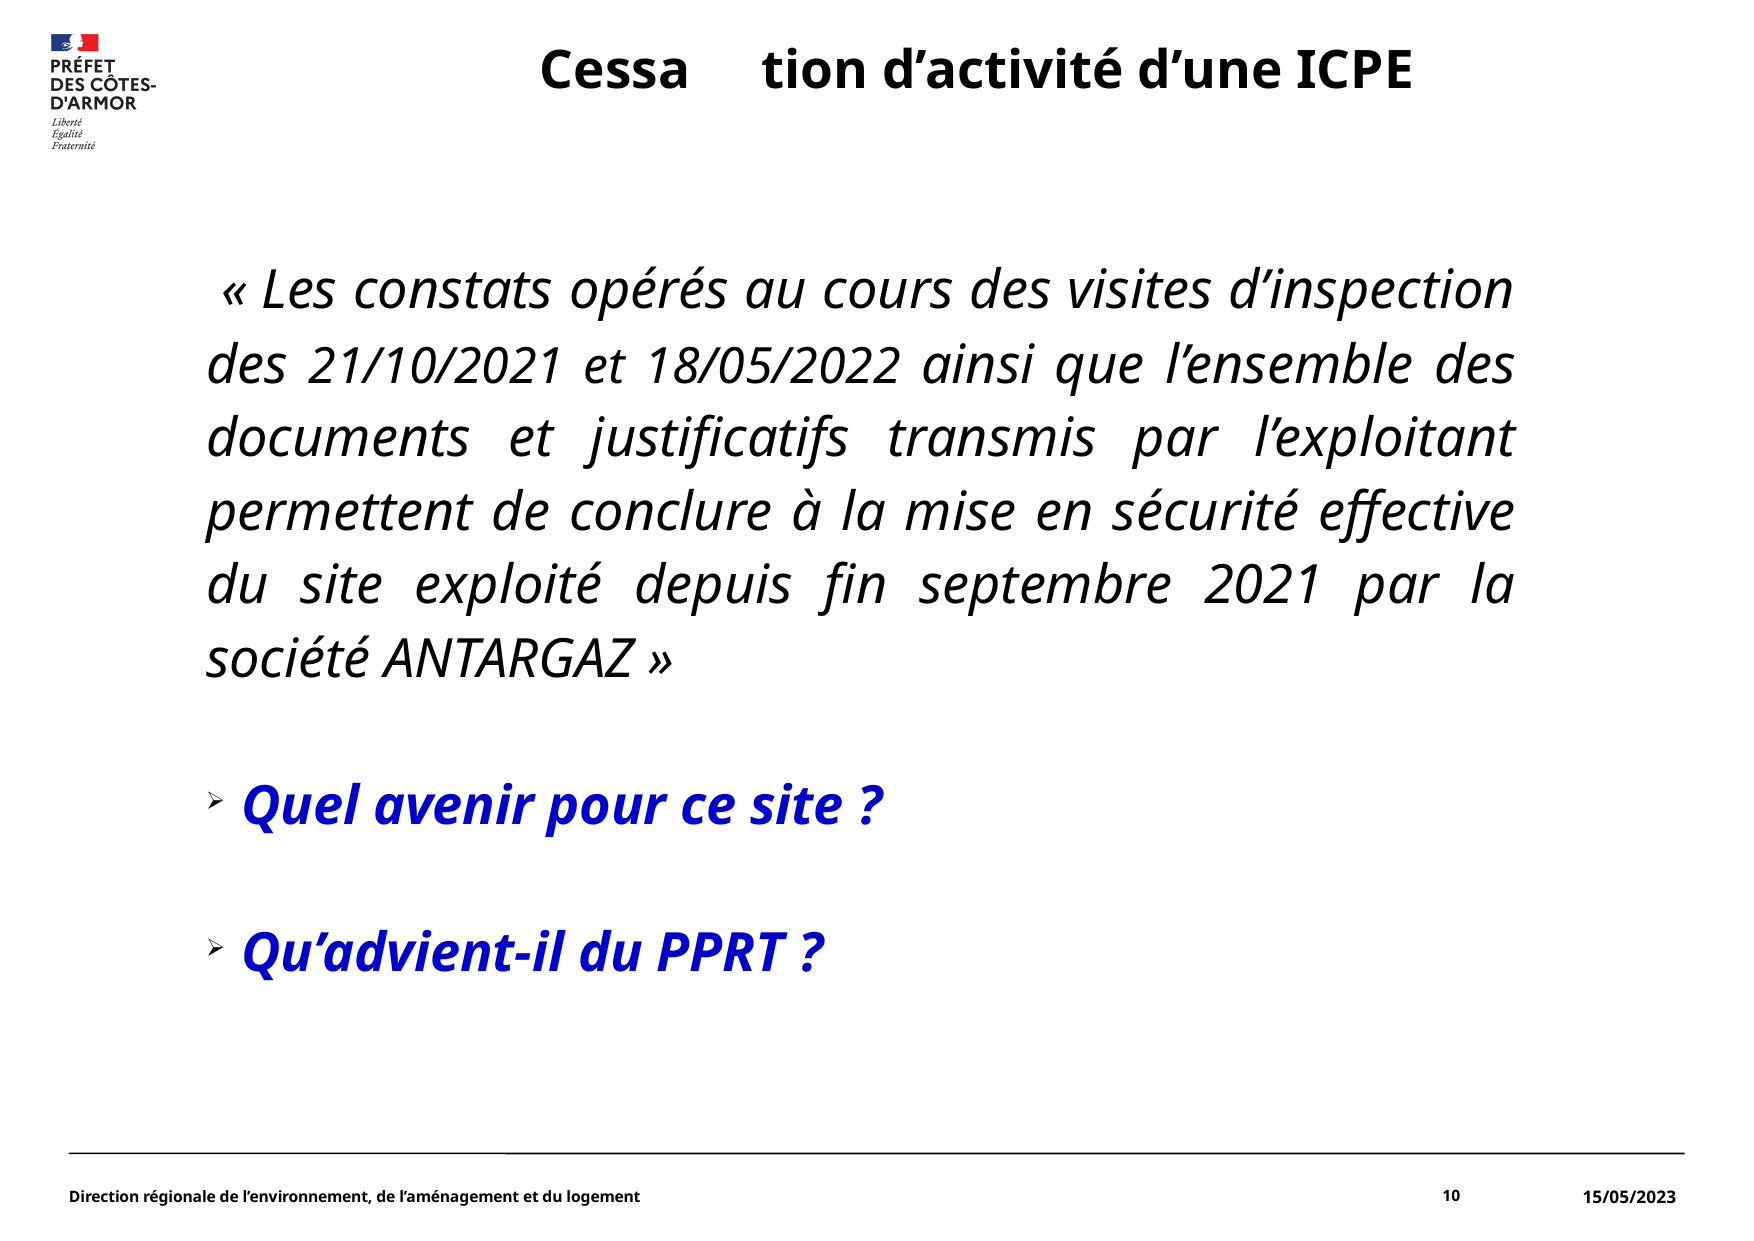

# Cessa	tion d’activité d’une ICPE
 « Les constats opérés au cours des visites d’inspection des 21/10/2021 et 18/05/2022 ainsi que l’ensemble des documents et justificatifs transmis par l’exploitant permettent de conclure à la mise en sécurité effective du site exploité depuis fin septembre 2021 par la société ANTARGAZ »
Quel avenir pour ce site ?
Qu’advient-il du PPRT ?
Direction régionale de l’environnement, de l’aménagement et du logement de Bretagne
10